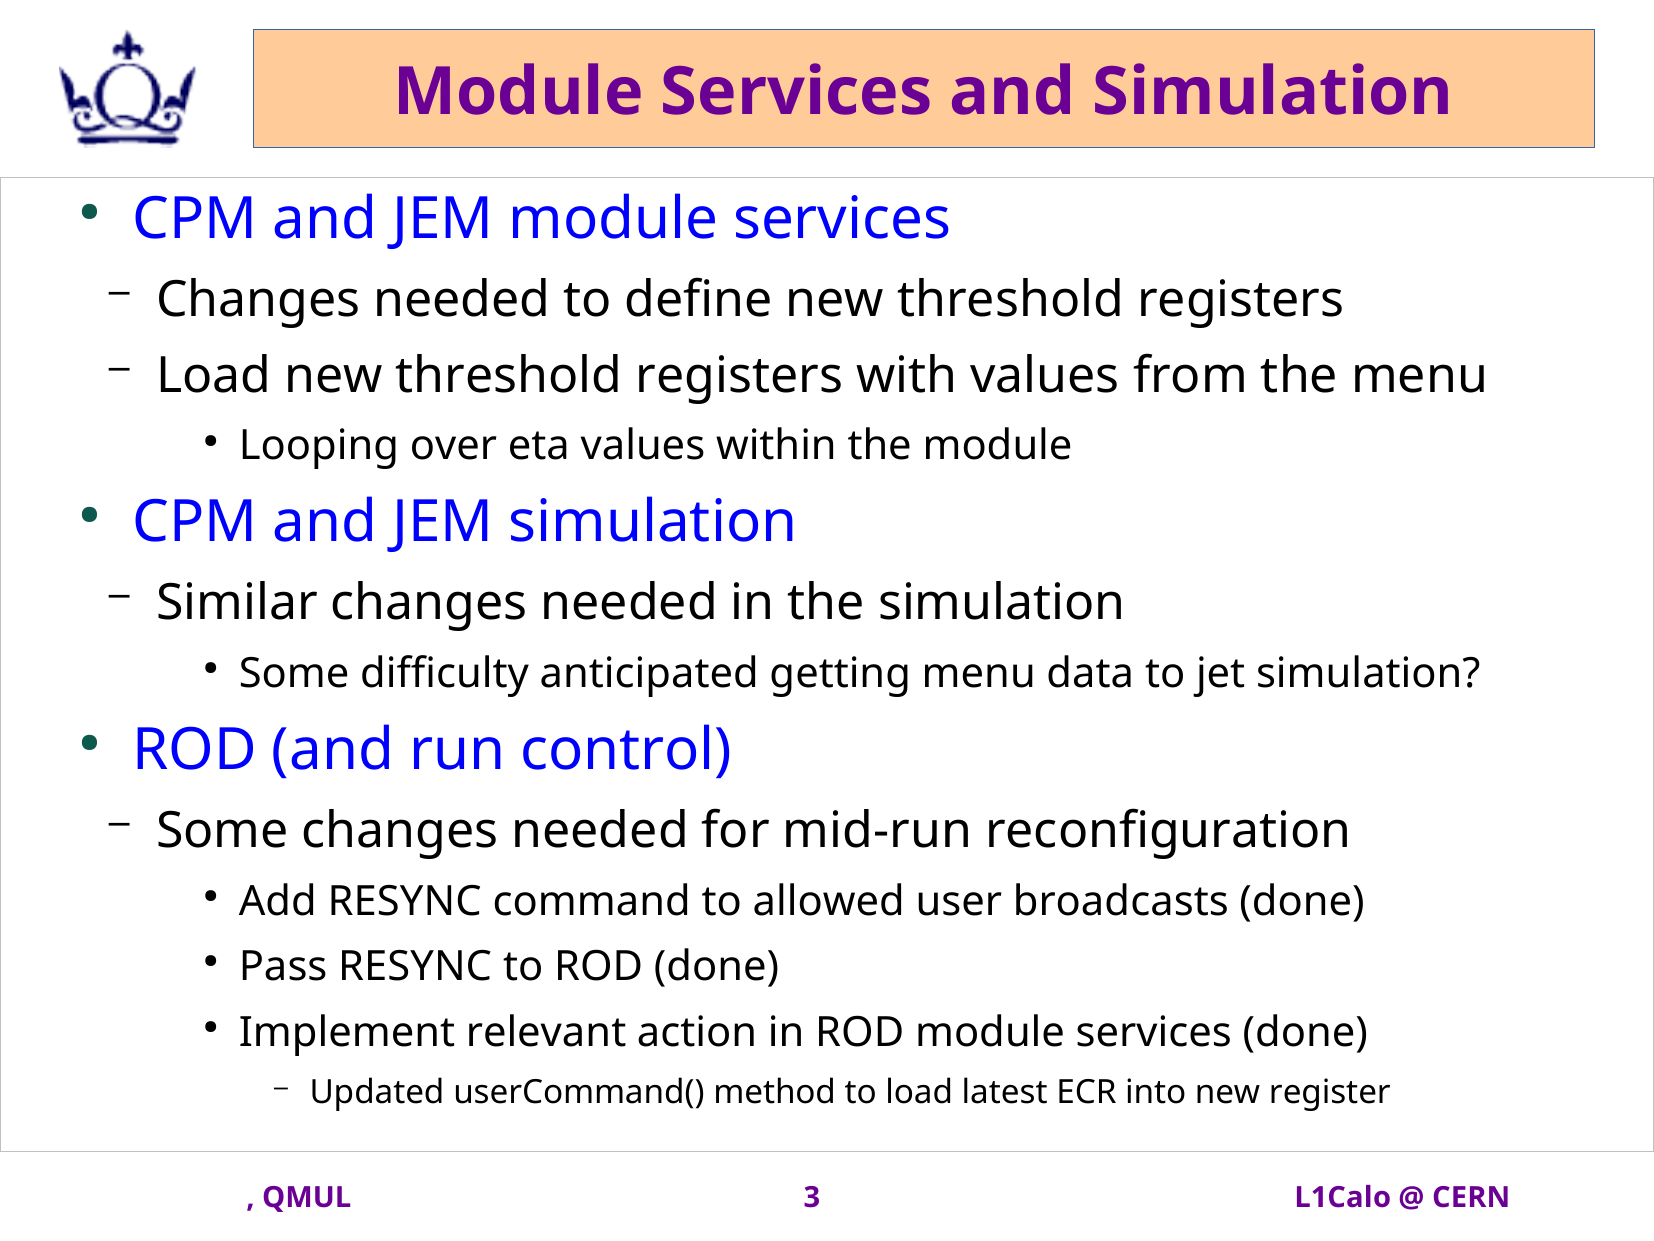

# Module Services and Simulation
CPM and JEM module services
Changes needed to define new threshold registers
Load new threshold registers with values from the menu
Looping over eta values within the module
CPM and JEM simulation
Similar changes needed in the simulation
Some difficulty anticipated getting menu data to jet simulation?
ROD (and run control)
Some changes needed for mid-run reconfiguration
Add RESYNC command to allowed user broadcasts (done)
Pass RESYNC to ROD (done)
Implement relevant action in ROD module services (done)
Updated userCommand() method to load latest ECR into new register